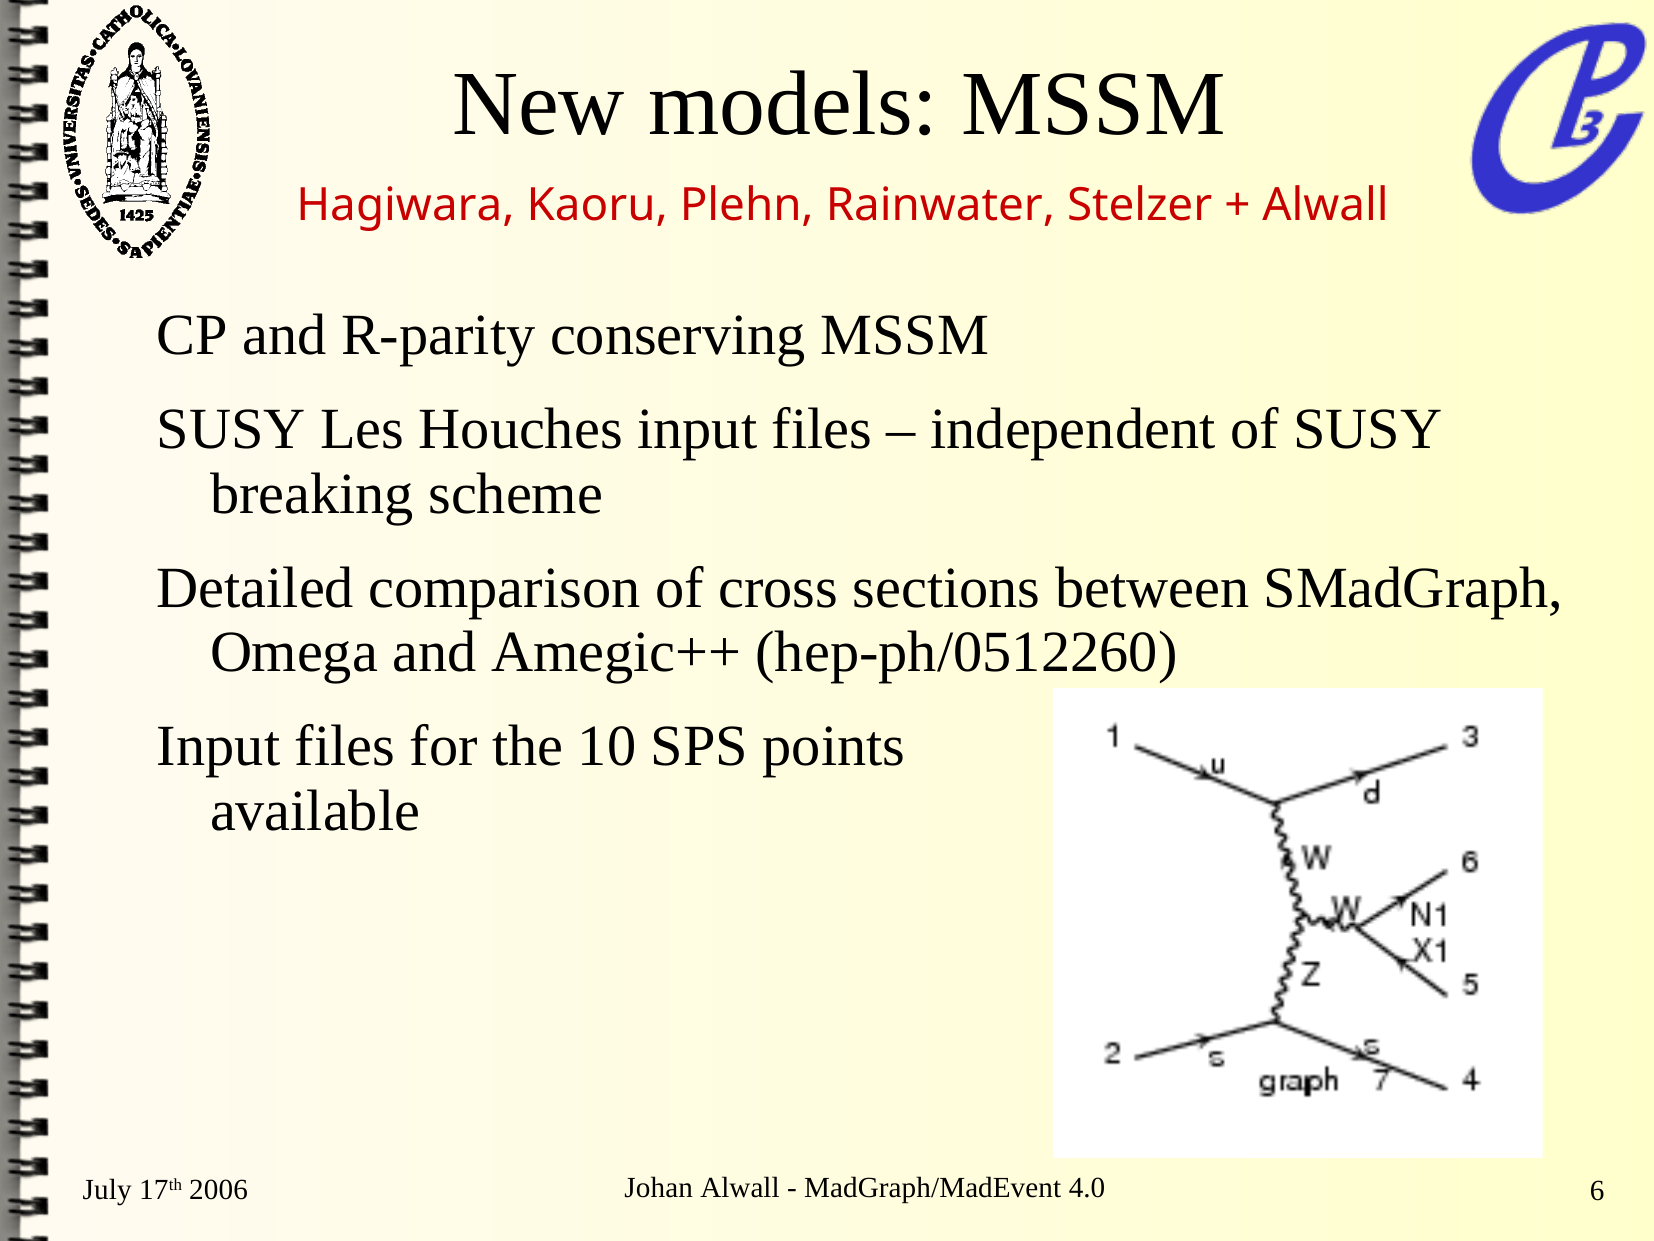

# New models: MSSM
Hagiwara, Kaoru, Plehn, Rainwater, Stelzer + Alwall
CP and R-parity conserving MSSM
SUSY Les Houches input files – independent of SUSY breaking scheme
Detailed comparison of cross sections between SMadGraph, Omega and Amegic++ (hep-ph/0512260)
Input files for the 10 SPS points
available
Johan Alwall - MadGraph/MadEvent 4.0
July 17 2006
6